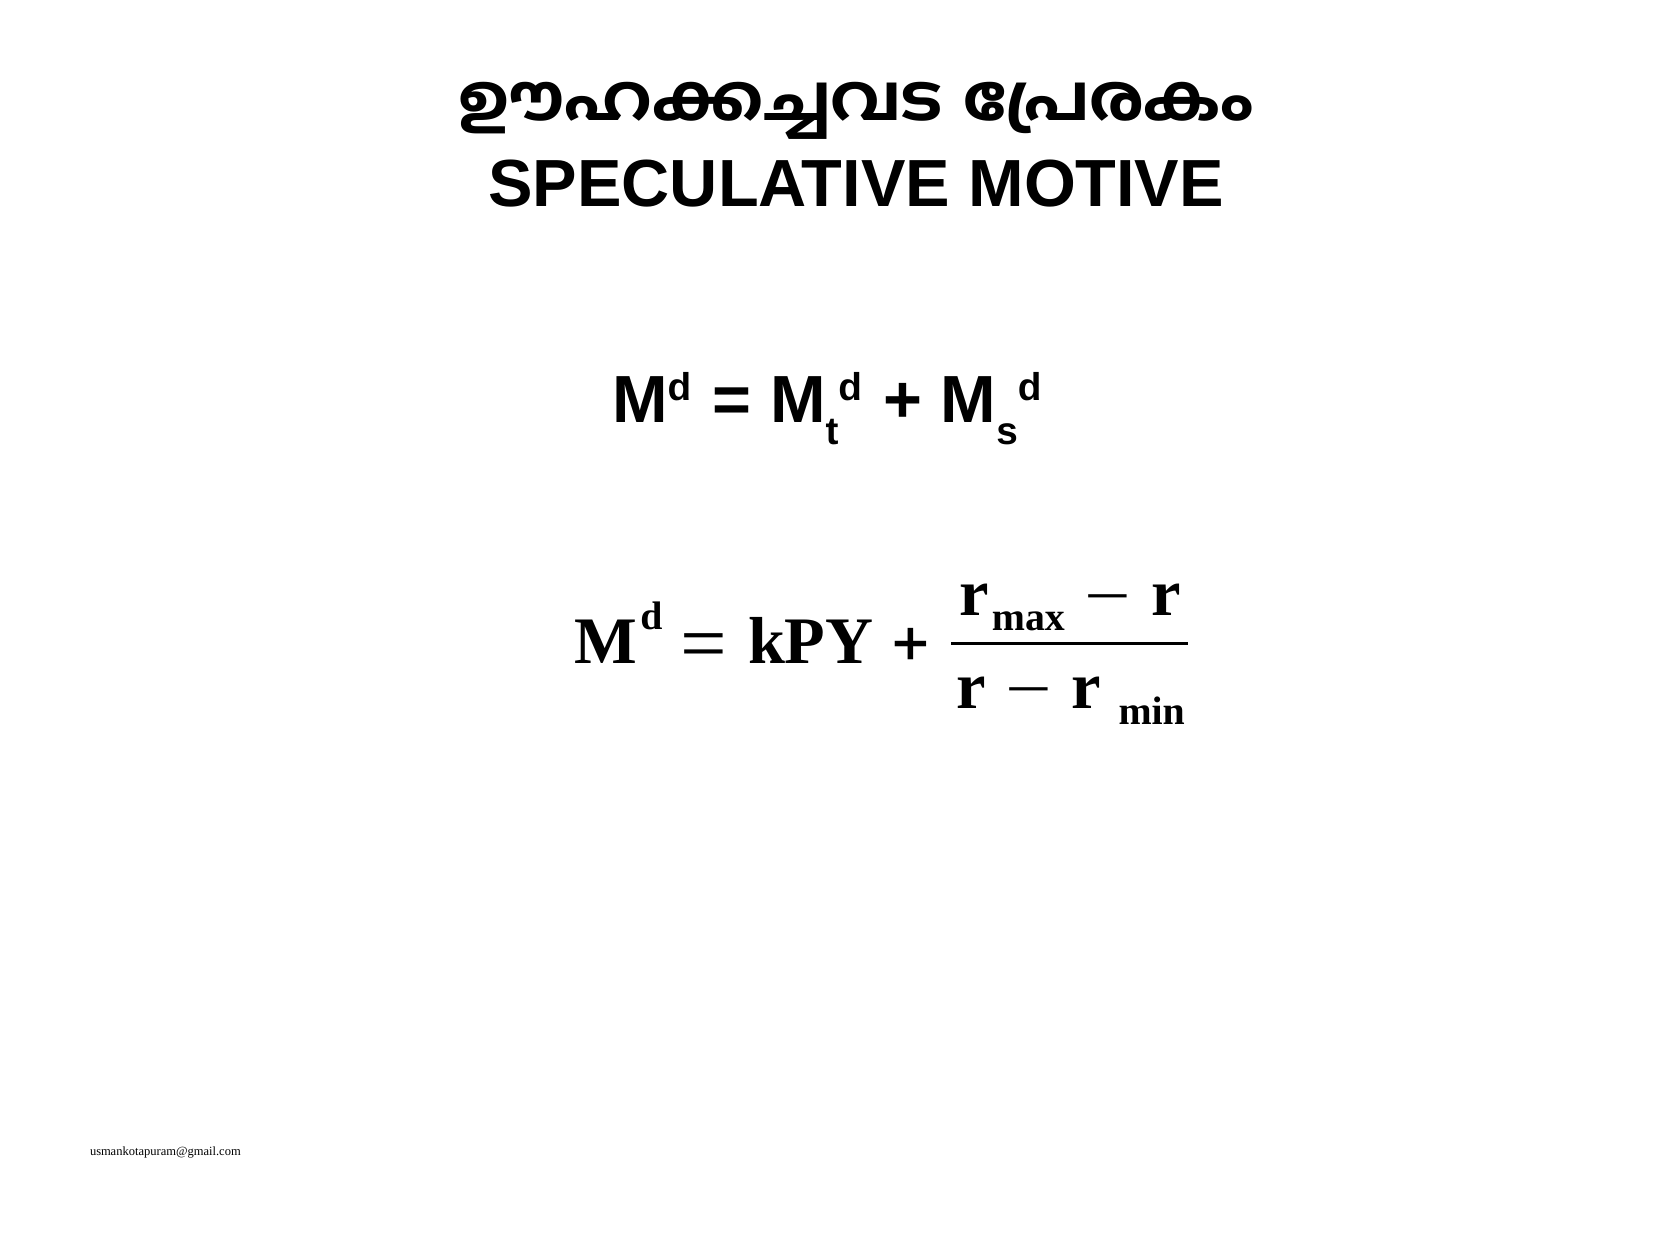

# ഊഹക്കച്ചവട പ്രേരകം SPECULATIVE MOTIVE
Md = Mtd + Msd